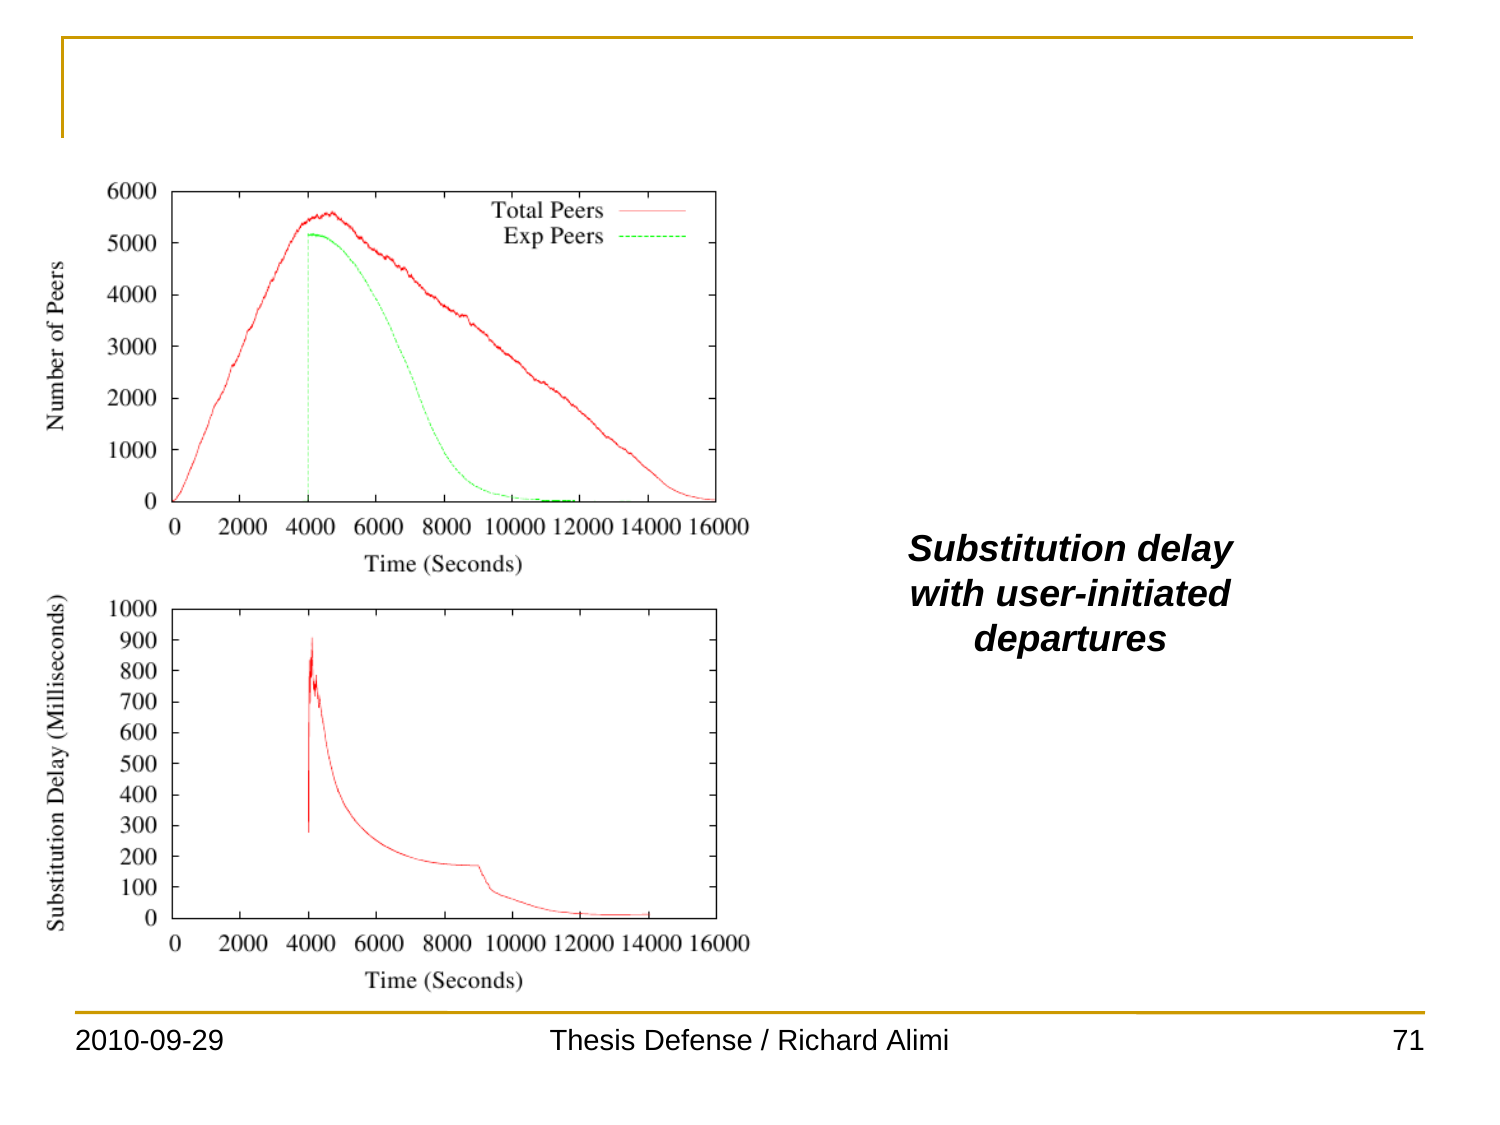

#
Substitution delay
with user-initiated
departures
2010-09-29
Thesis Defense / Richard Alimi
71